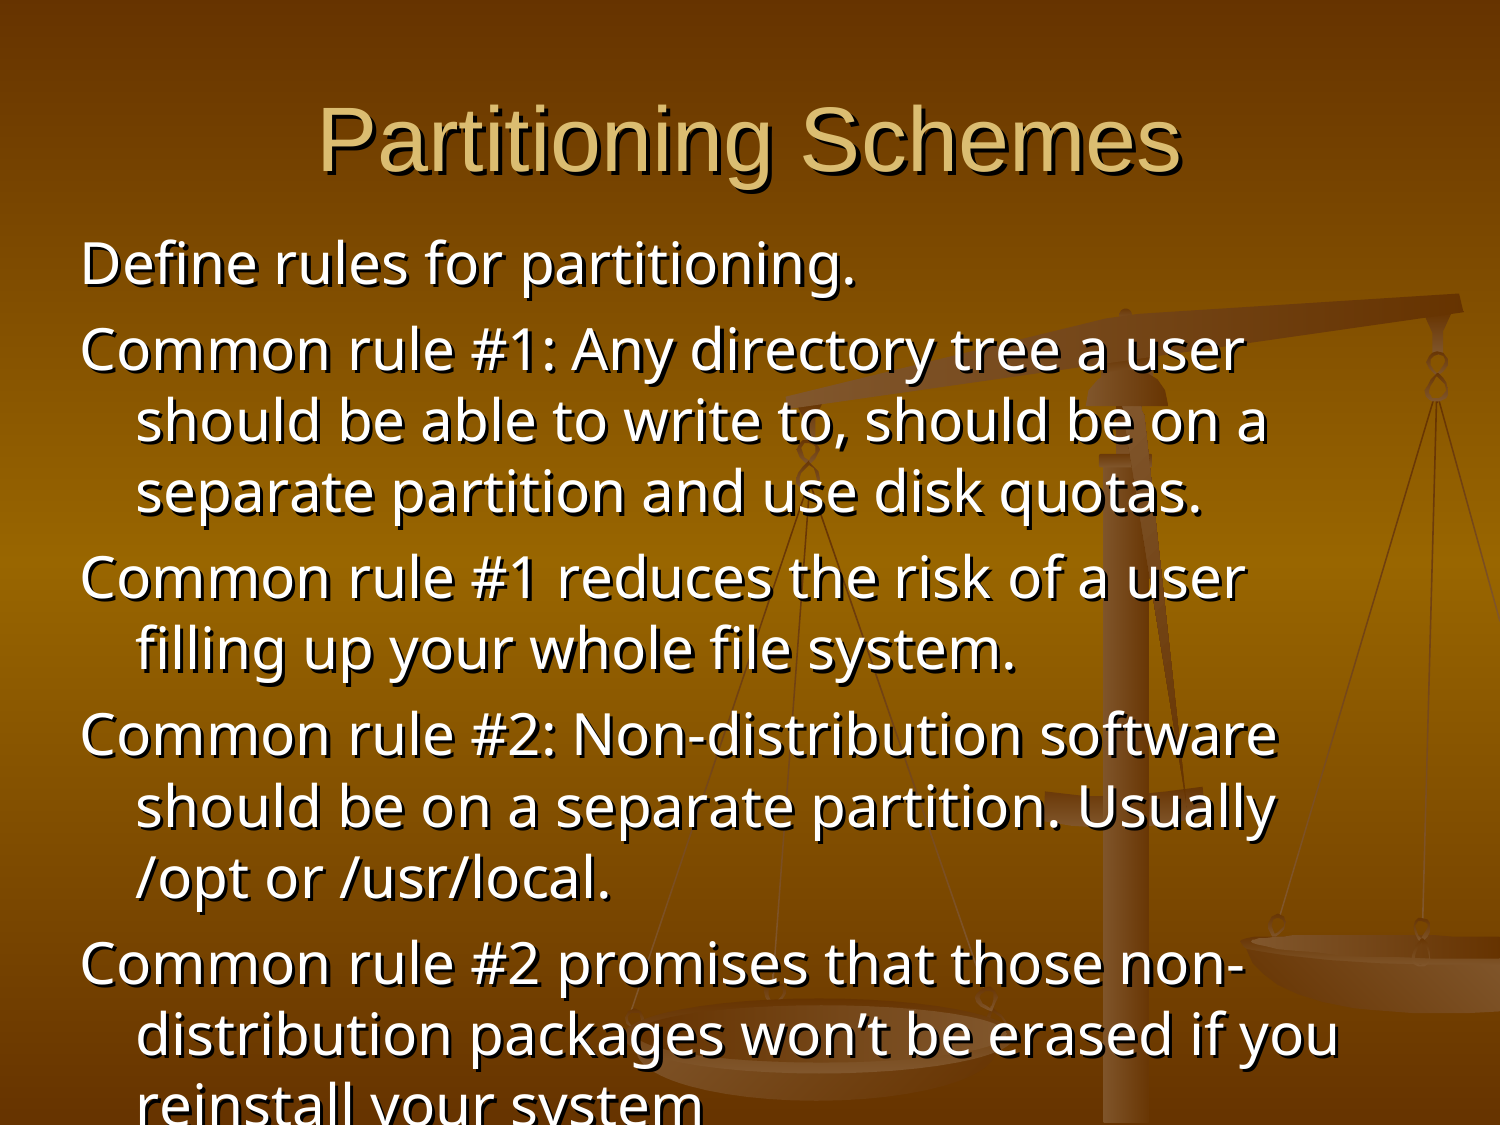

# Partitioning Schemes
Define rules for partitioning.
Common rule #1: Any directory tree a user should be able to write to, should be on a separate partition and use disk quotas.
Common rule #1 reduces the risk of a user filling up your whole file system.
Common rule #2: Non-distribution software should be on a separate partition. Usually /opt or /usr/local.
Common rule #2 promises that those non-distribution packages won’t be erased if you reinstall your system